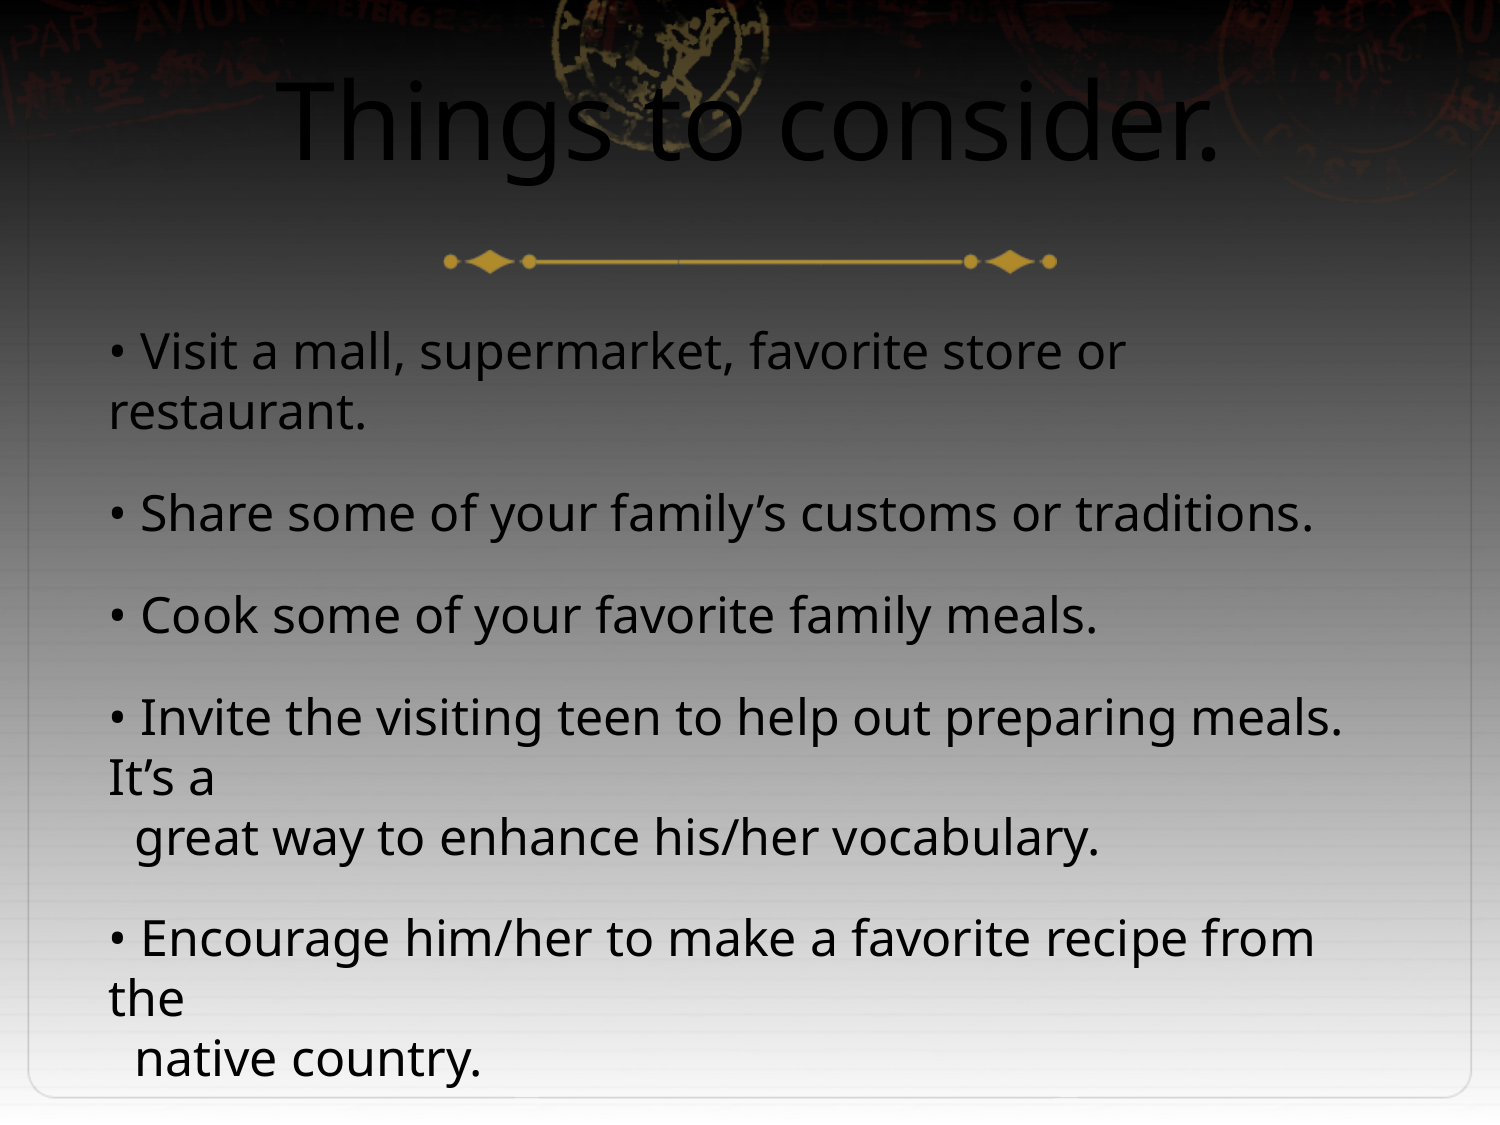

# Things to consider.
• Visit a mall, supermarket, favorite store or restaurant.
• Share some of your family’s customs or traditions.
• Cook some of your favorite family meals.
• Invite the visiting teen to help out preparing meals. It’s a
 great way to enhance his/her vocabulary.
• Encourage him/her to make a favorite recipe from the
 native country.